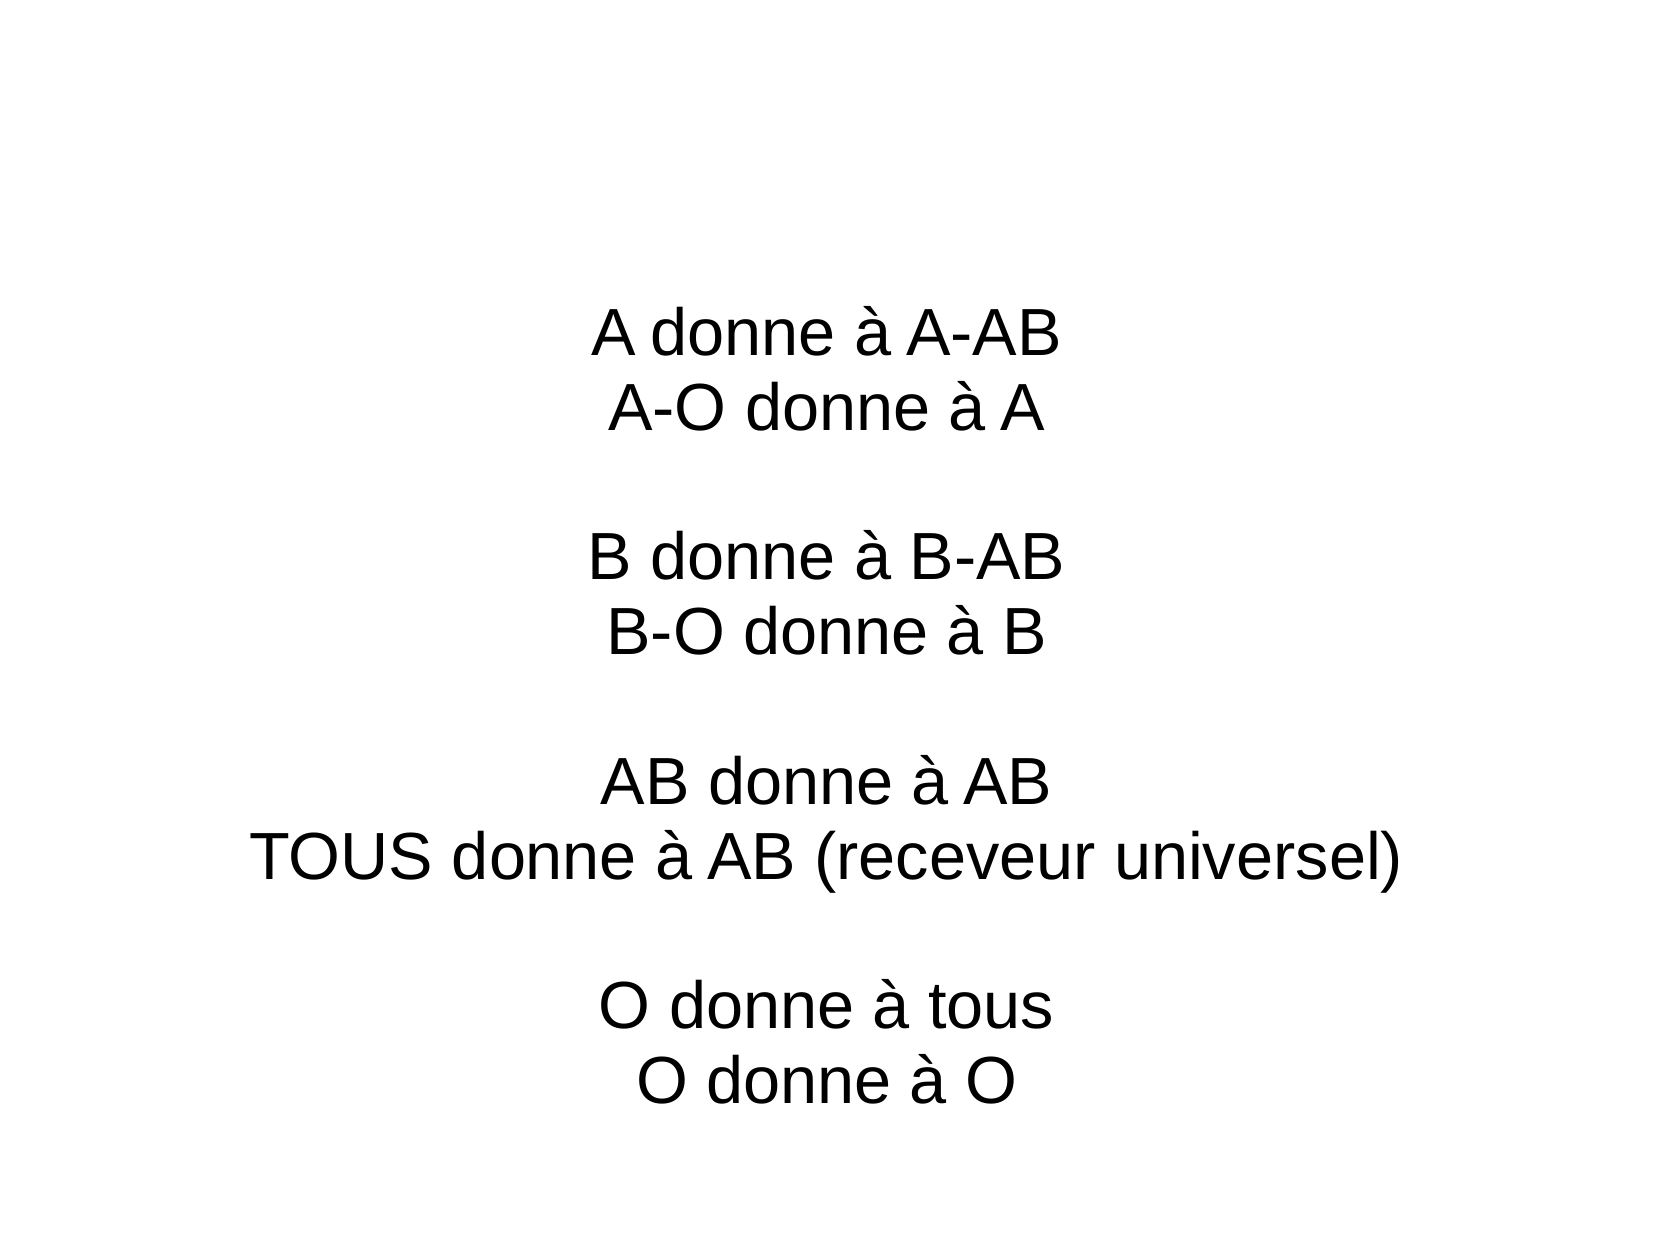

#
A donne à A-AB
A-O donne à A
B donne à B-AB
B-O donne à B
AB donne à AB
TOUS donne à AB (receveur universel)
O donne à tous
O donne à O